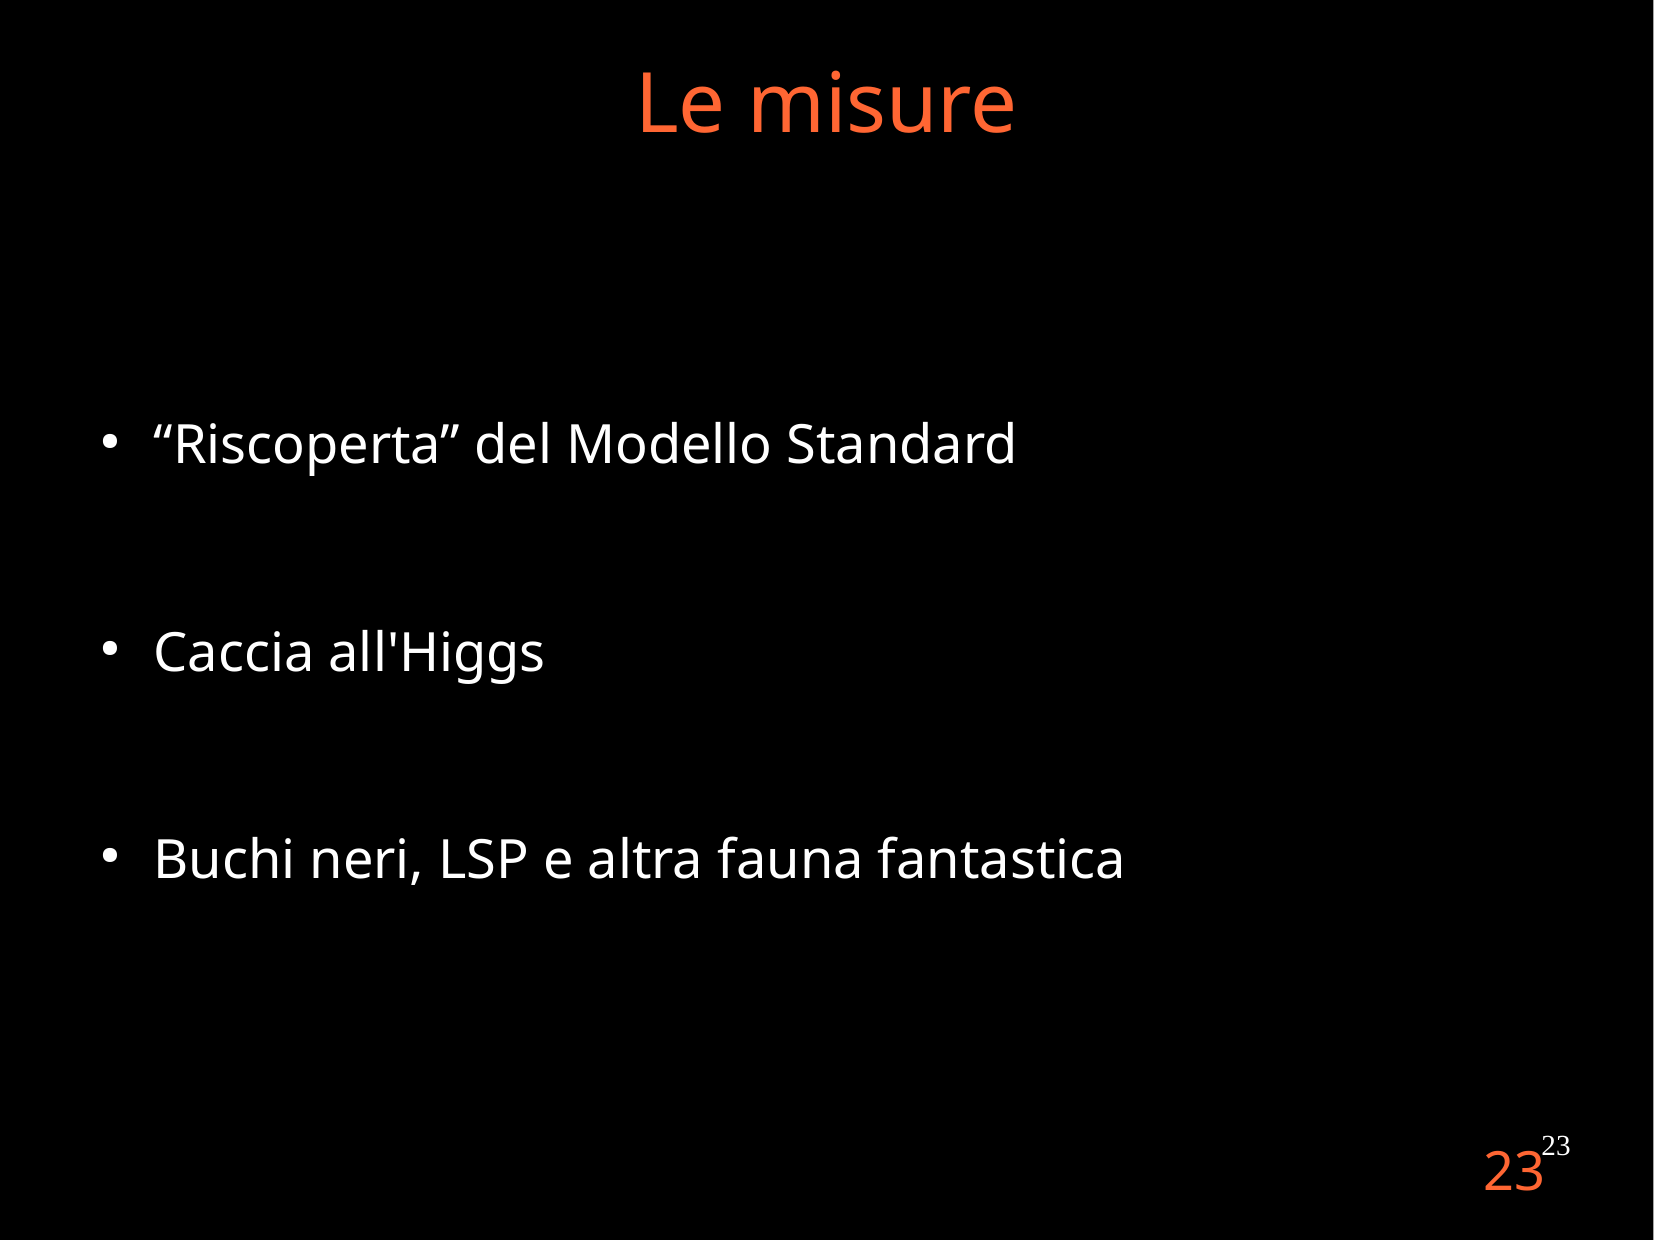

# Le misure
“Riscoperta” del Modello Standard
Caccia all'Higgs
Buchi neri, LSP e altra fauna fantastica
23